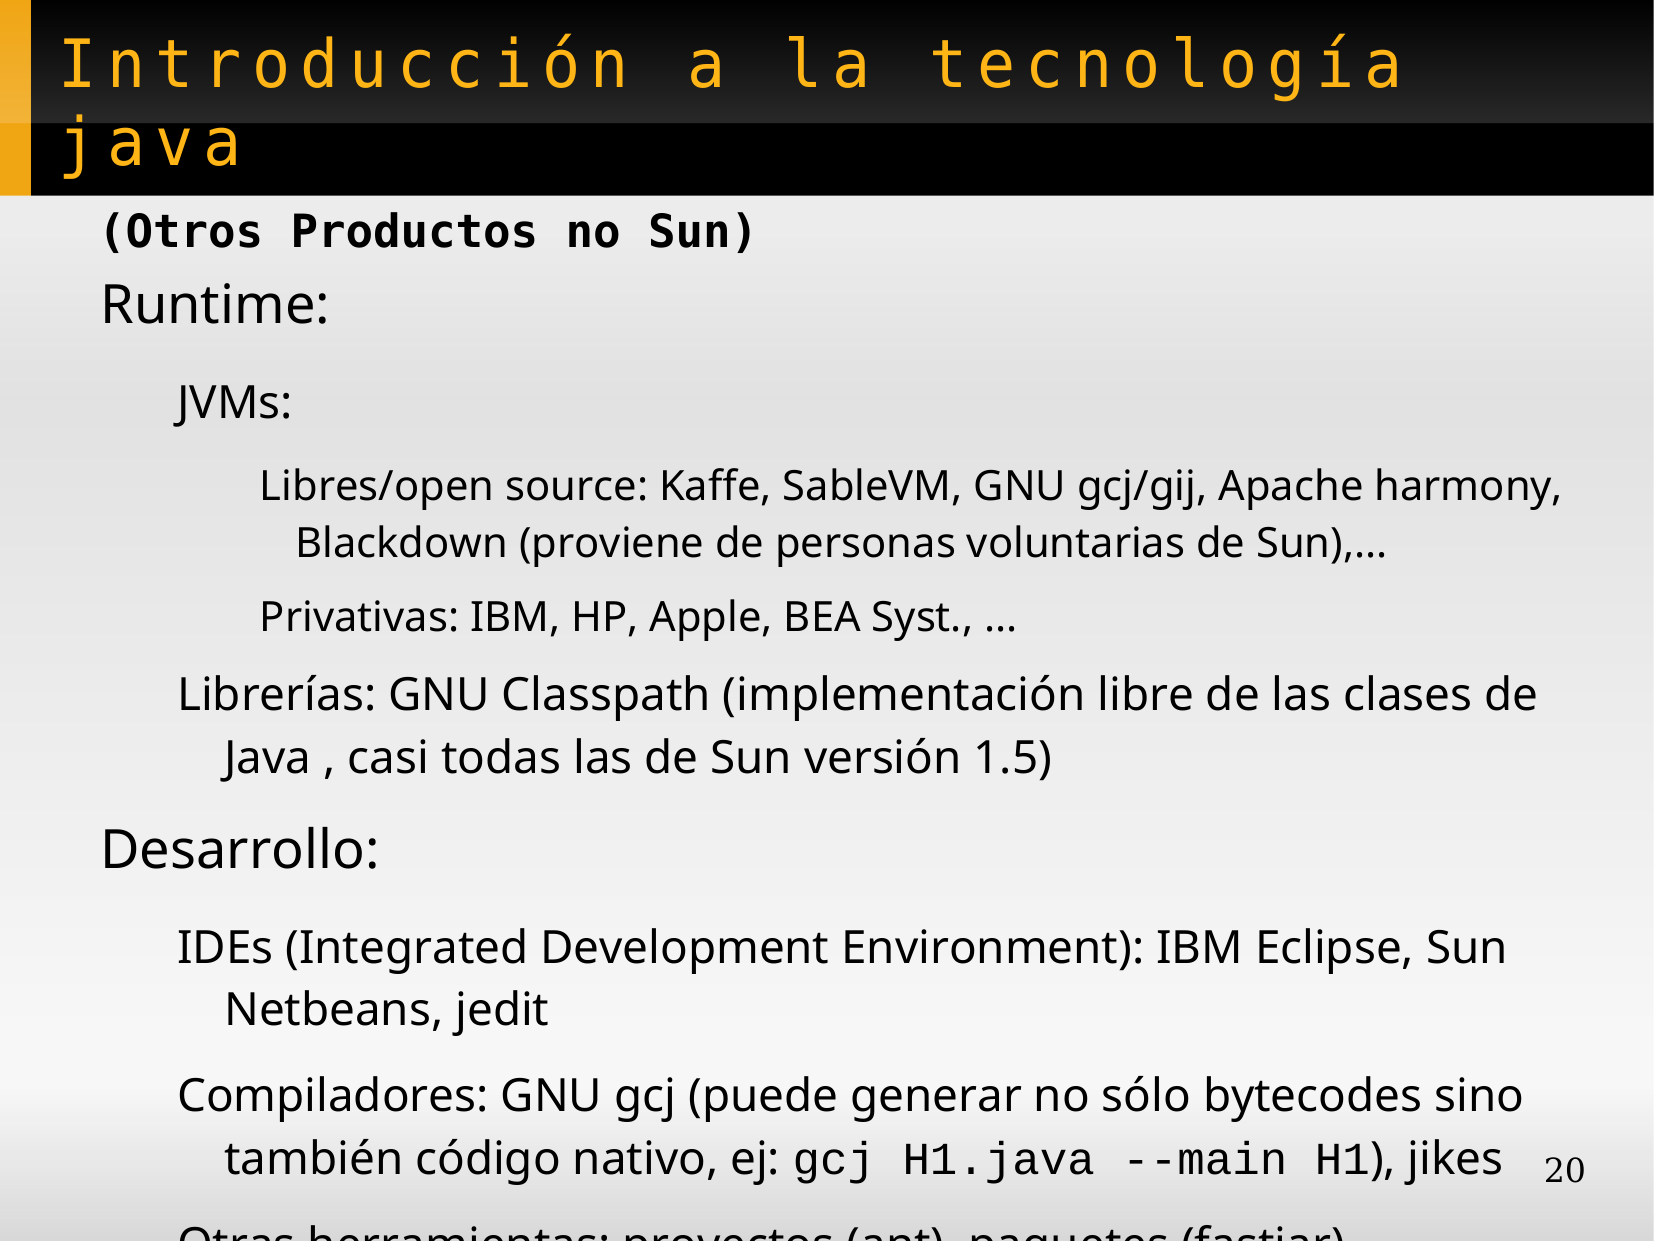

# Introducción a la tecnología java
(Otros Productos no Sun)
Runtime:
JVMs:
Libres/open source: Kaffe, SableVM, GNU gcj/gij, Apache harmony, Blackdown (proviene de personas voluntarias de Sun),...
Privativas: IBM, HP, Apple, BEA Syst., ...
Librerías: GNU Classpath (implementación libre de las clases de Java , casi todas las de Sun versión 1.5)
Desarrollo:
IDEs (Integrated Development Environment): IBM Eclipse, Sun Netbeans, jedit
Compiladores: GNU gcj (puede generar no sólo bytecodes sino también código nativo, ej: gcj H1.java --main H1), jikes
Otras herramientas: proyectos (ant), paquetes (fastjar), appletviewer,...
20